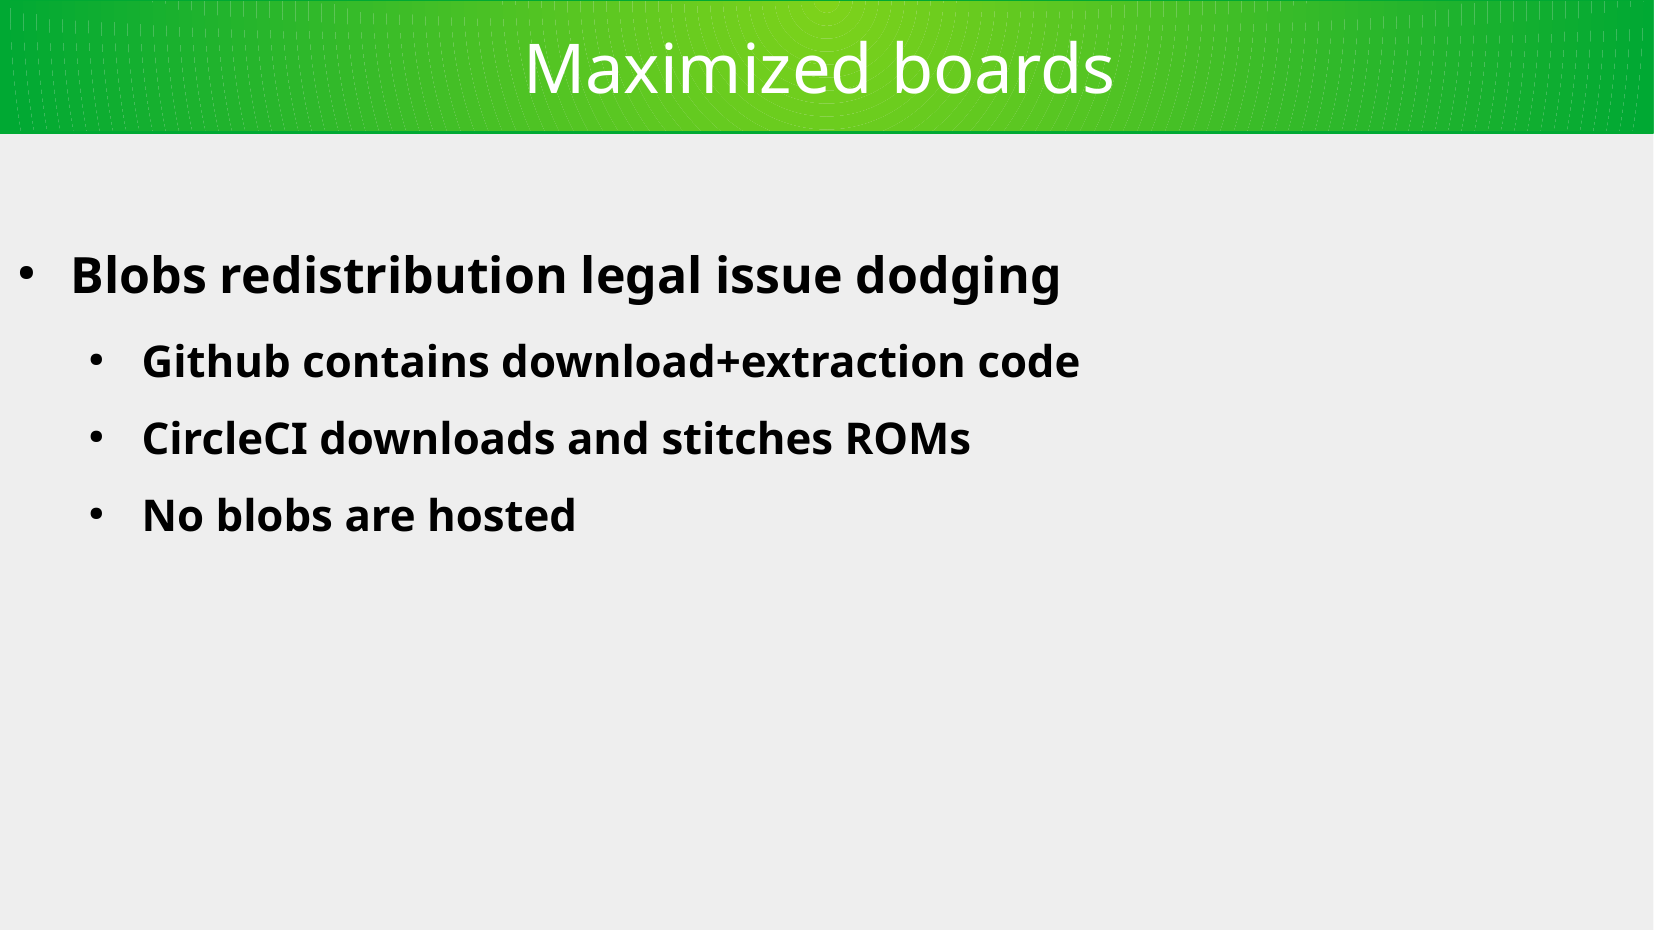

# Maximized boards
Blobs redistribution legal issue dodging
Github contains download+extraction code
CircleCI downloads and stitches ROMs
No blobs are hosted